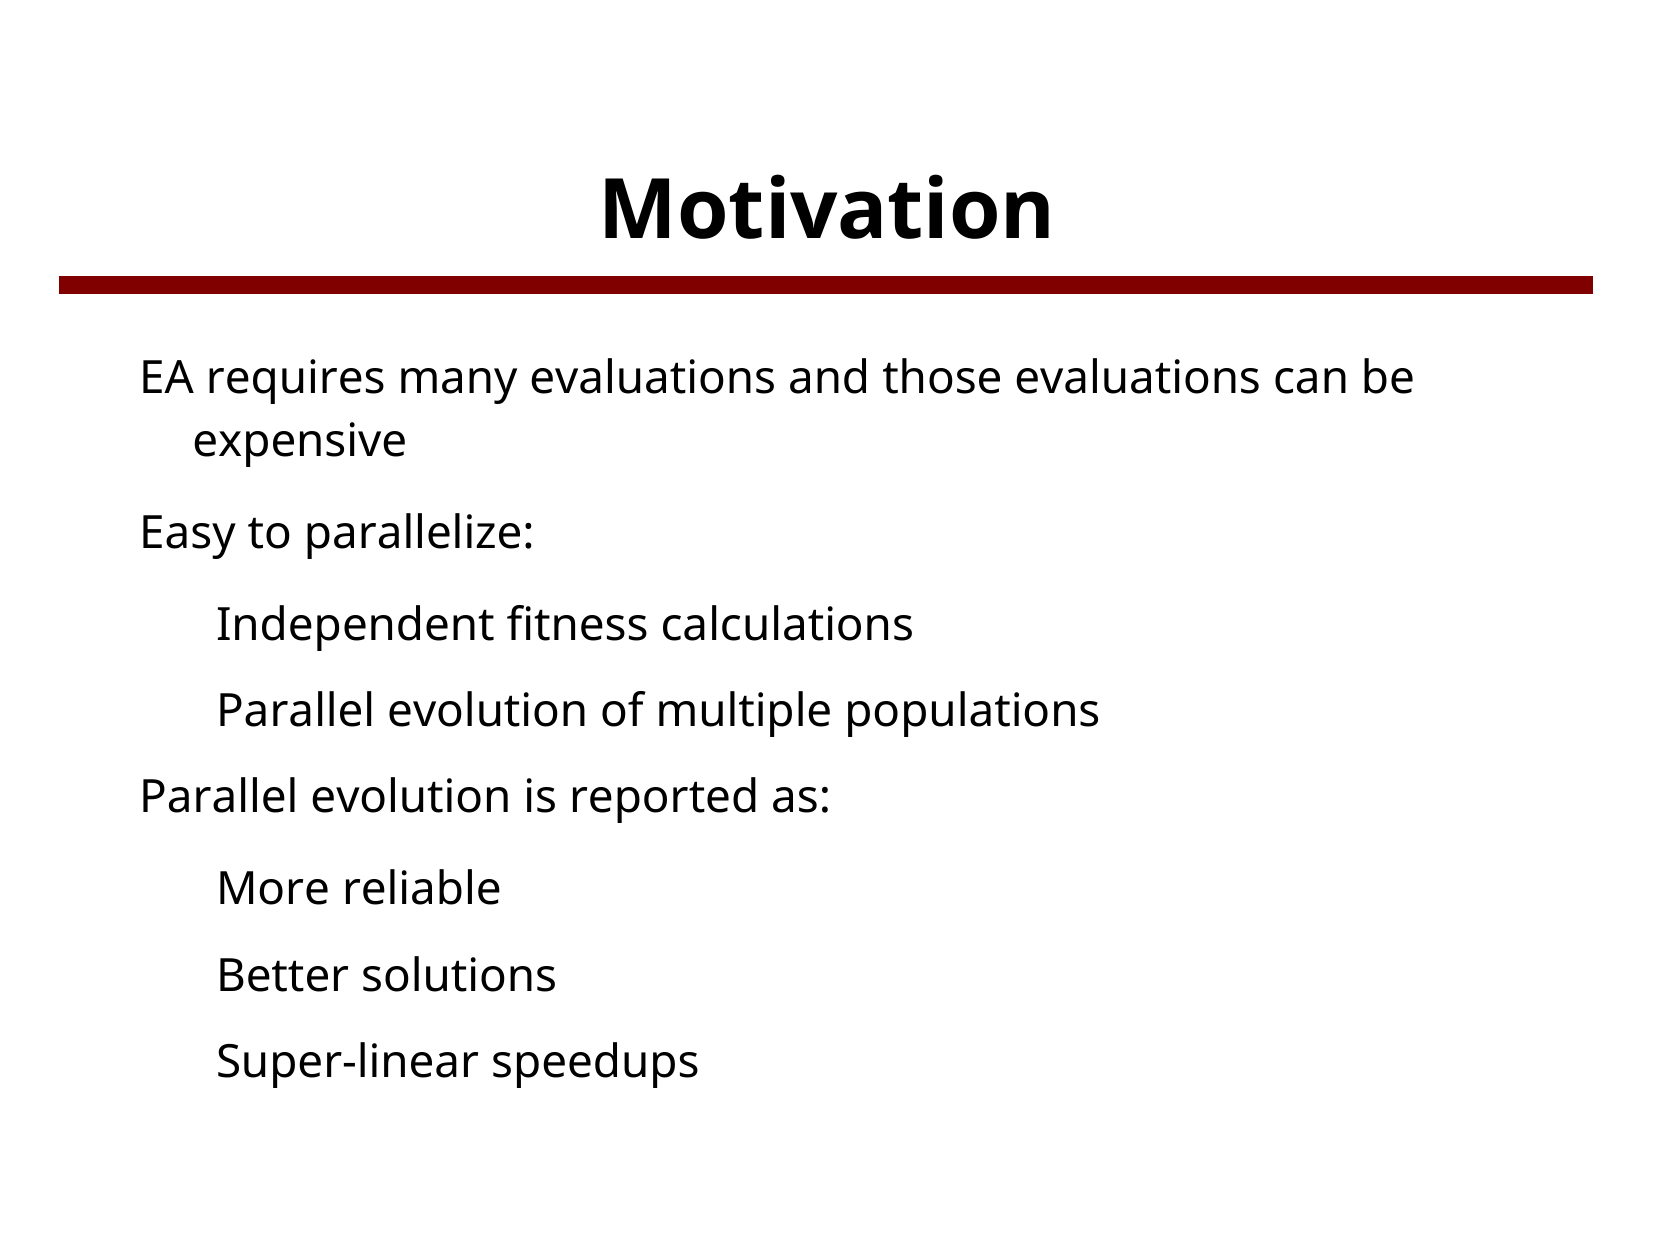

# Motivation
EA requires many evaluations and those evaluations can be expensive
Easy to parallelize:
Independent fitness calculations
Parallel evolution of multiple populations
Parallel evolution is reported as:
More reliable
Better solutions
Super-linear speedups